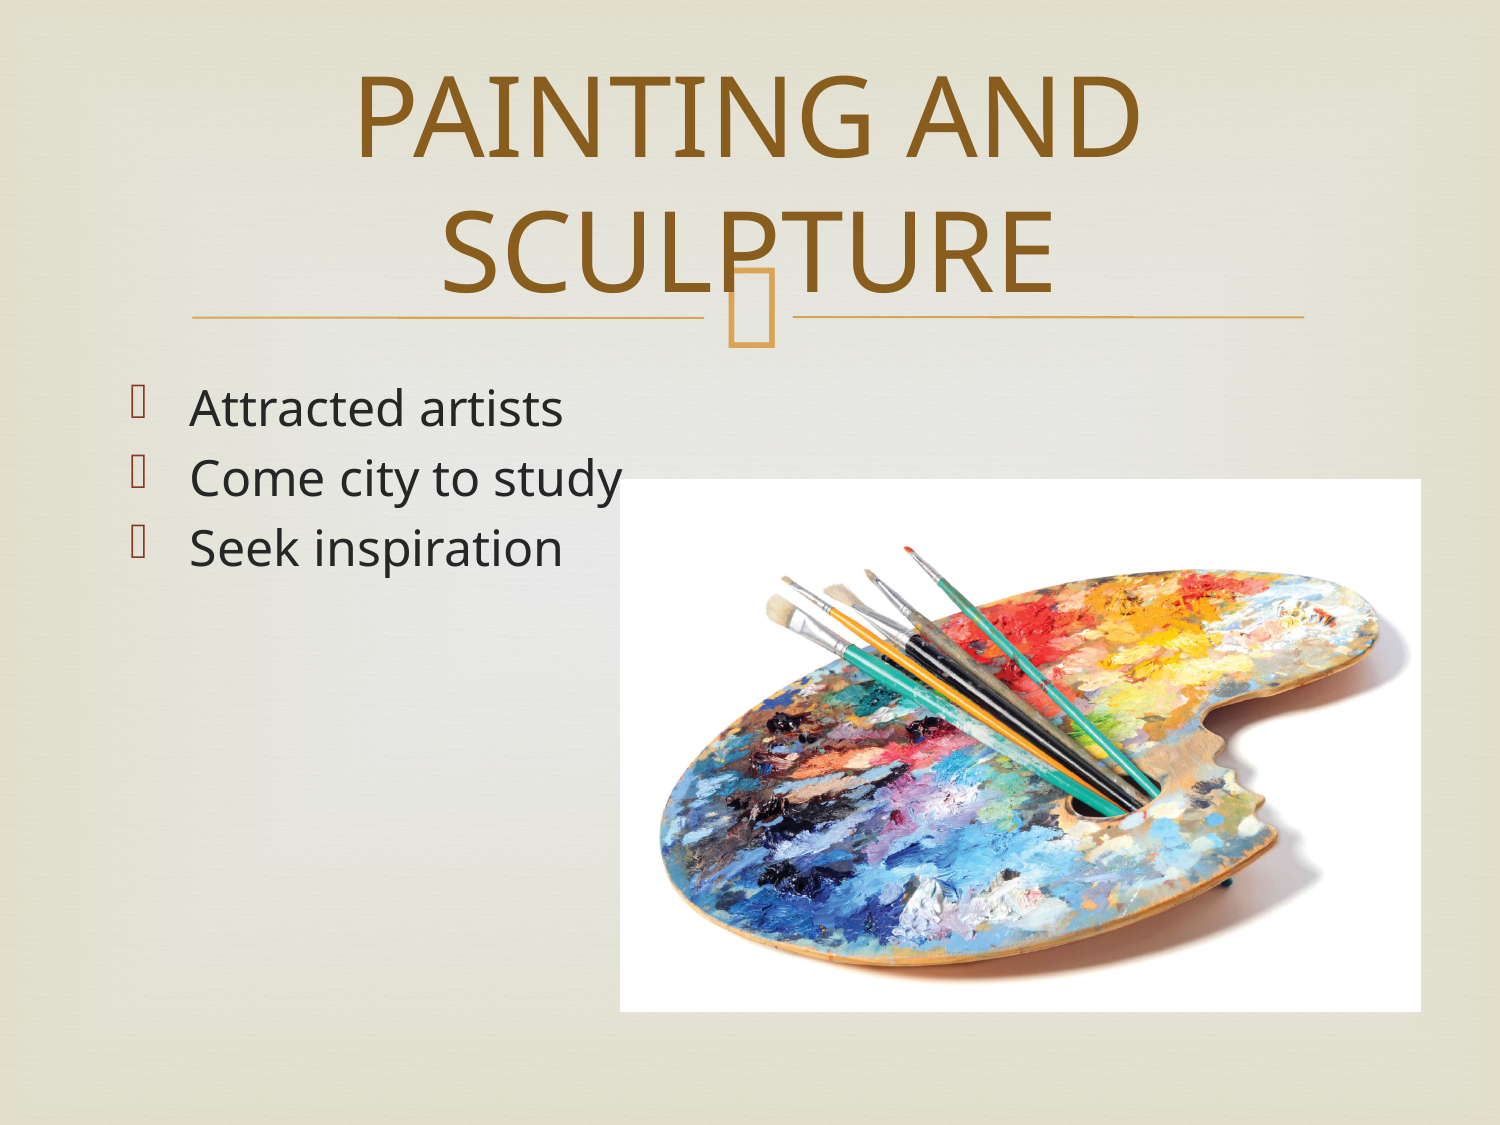

PAINTING AND SCULPTURE
# Attracted artists
Come city to study
Seek inspiration